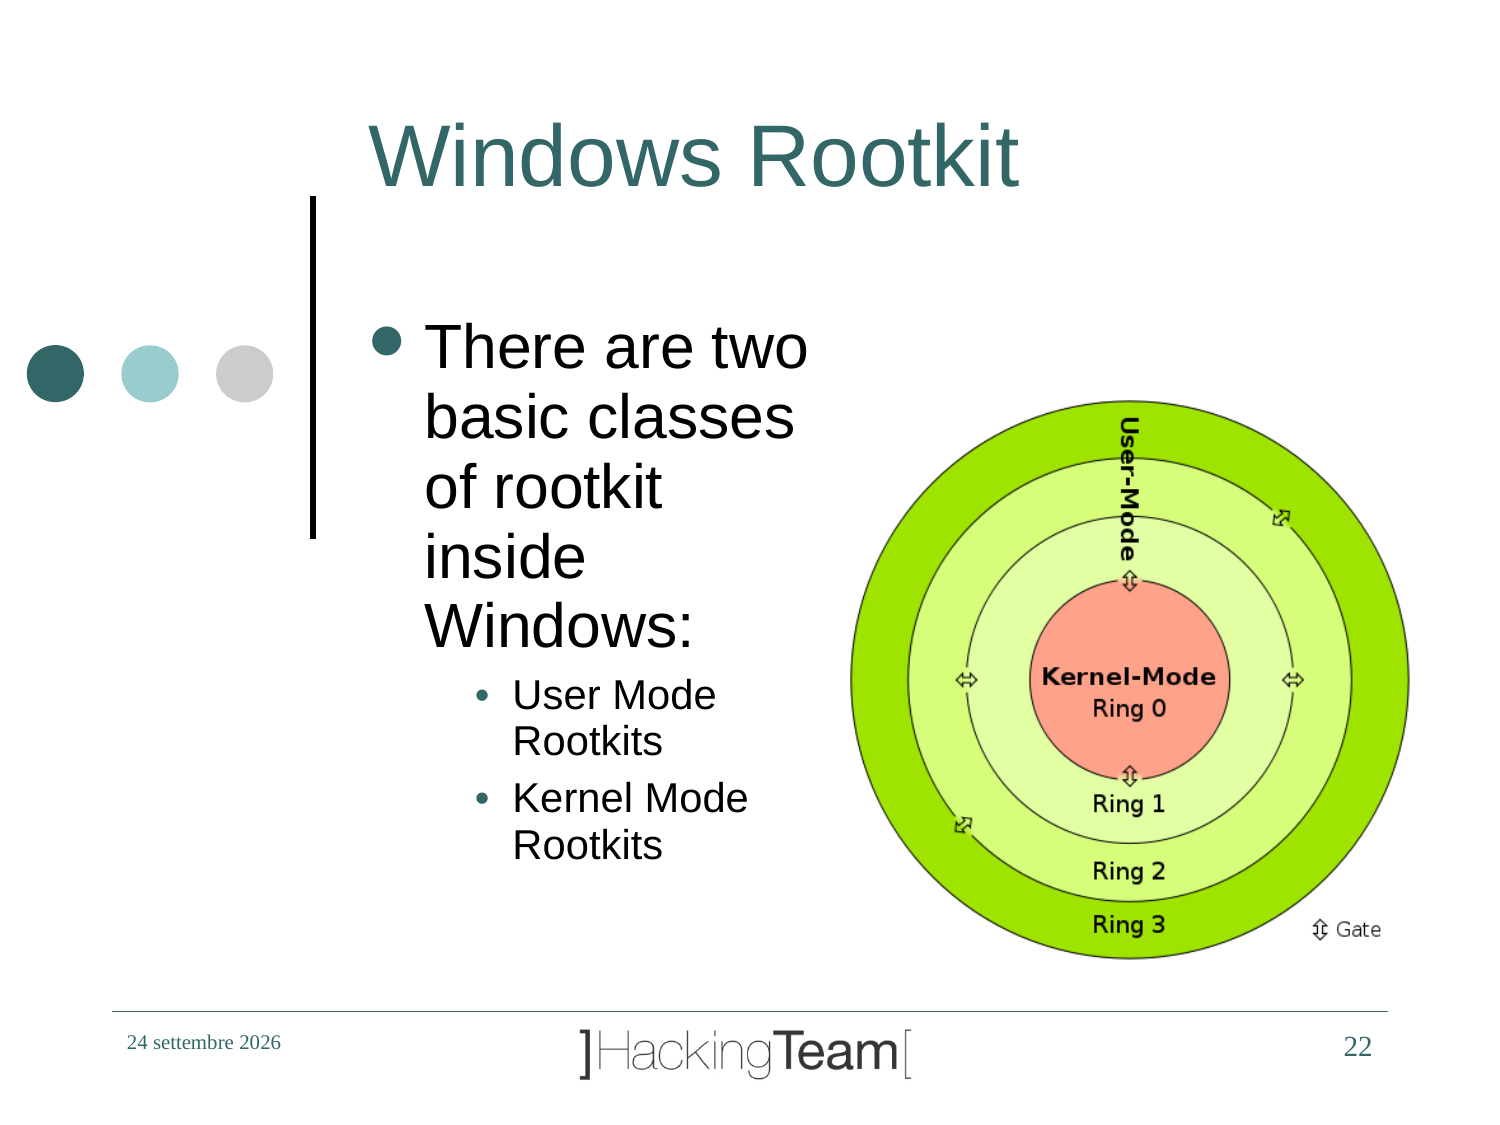

# Windows Rootkit
There are two basic classes of rootkit inside Windows:
User Mode Rootkits
Kernel Mode Rootkits
22